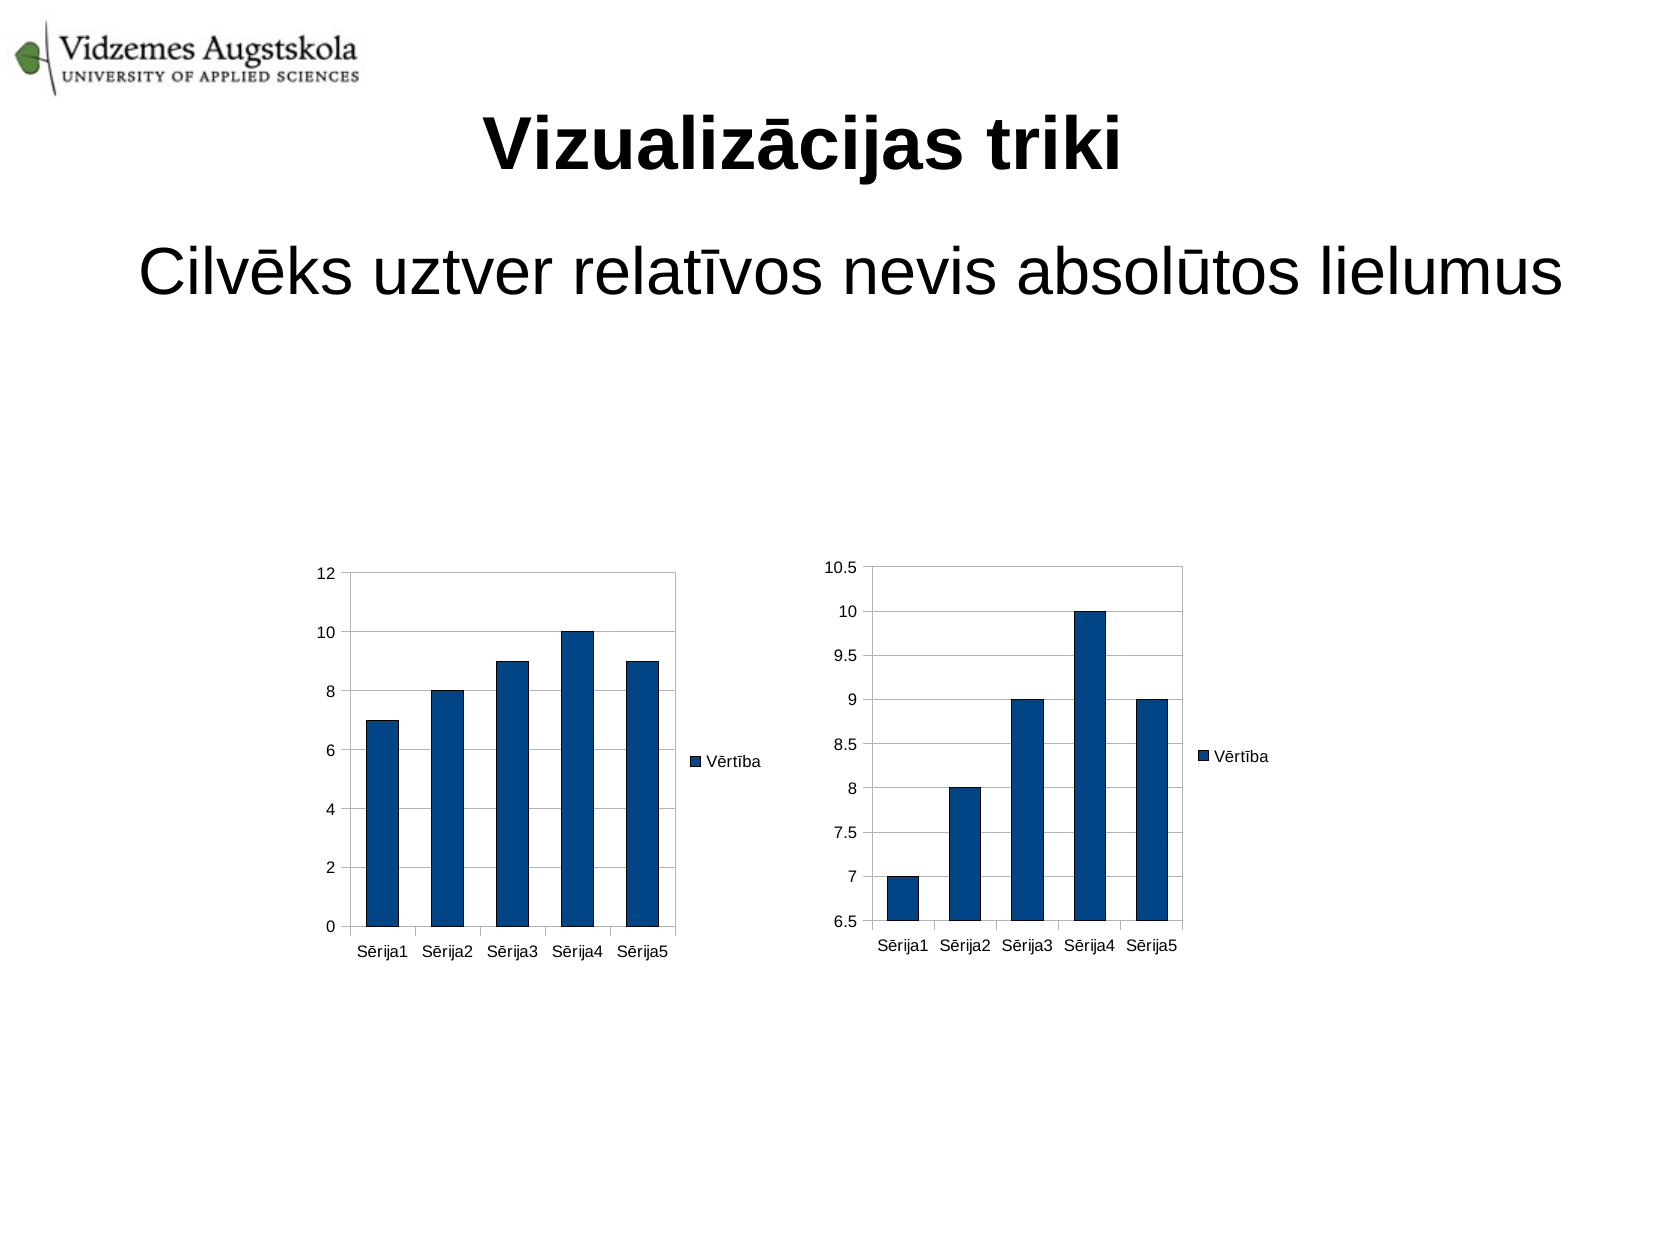

# Vizualizācijas triki
Cilvēks uztver relatīvos nevis absolūtos lielumus
### Chart
| Category | Vērtība |
|---|---|
| Sērija1 | 7.0 |
| Sērija2 | 8.0 |
| Sērija3 | 9.0 |
| Sērija4 | 10.0 |
| Sērija5 | 9.0 |
### Chart
| Category | Vērtība |
|---|---|
| Sērija1 | 7.0 |
| Sērija2 | 8.0 |
| Sērija3 | 9.0 |
| Sērija4 | 10.0 |
| Sērija5 | 9.0 |